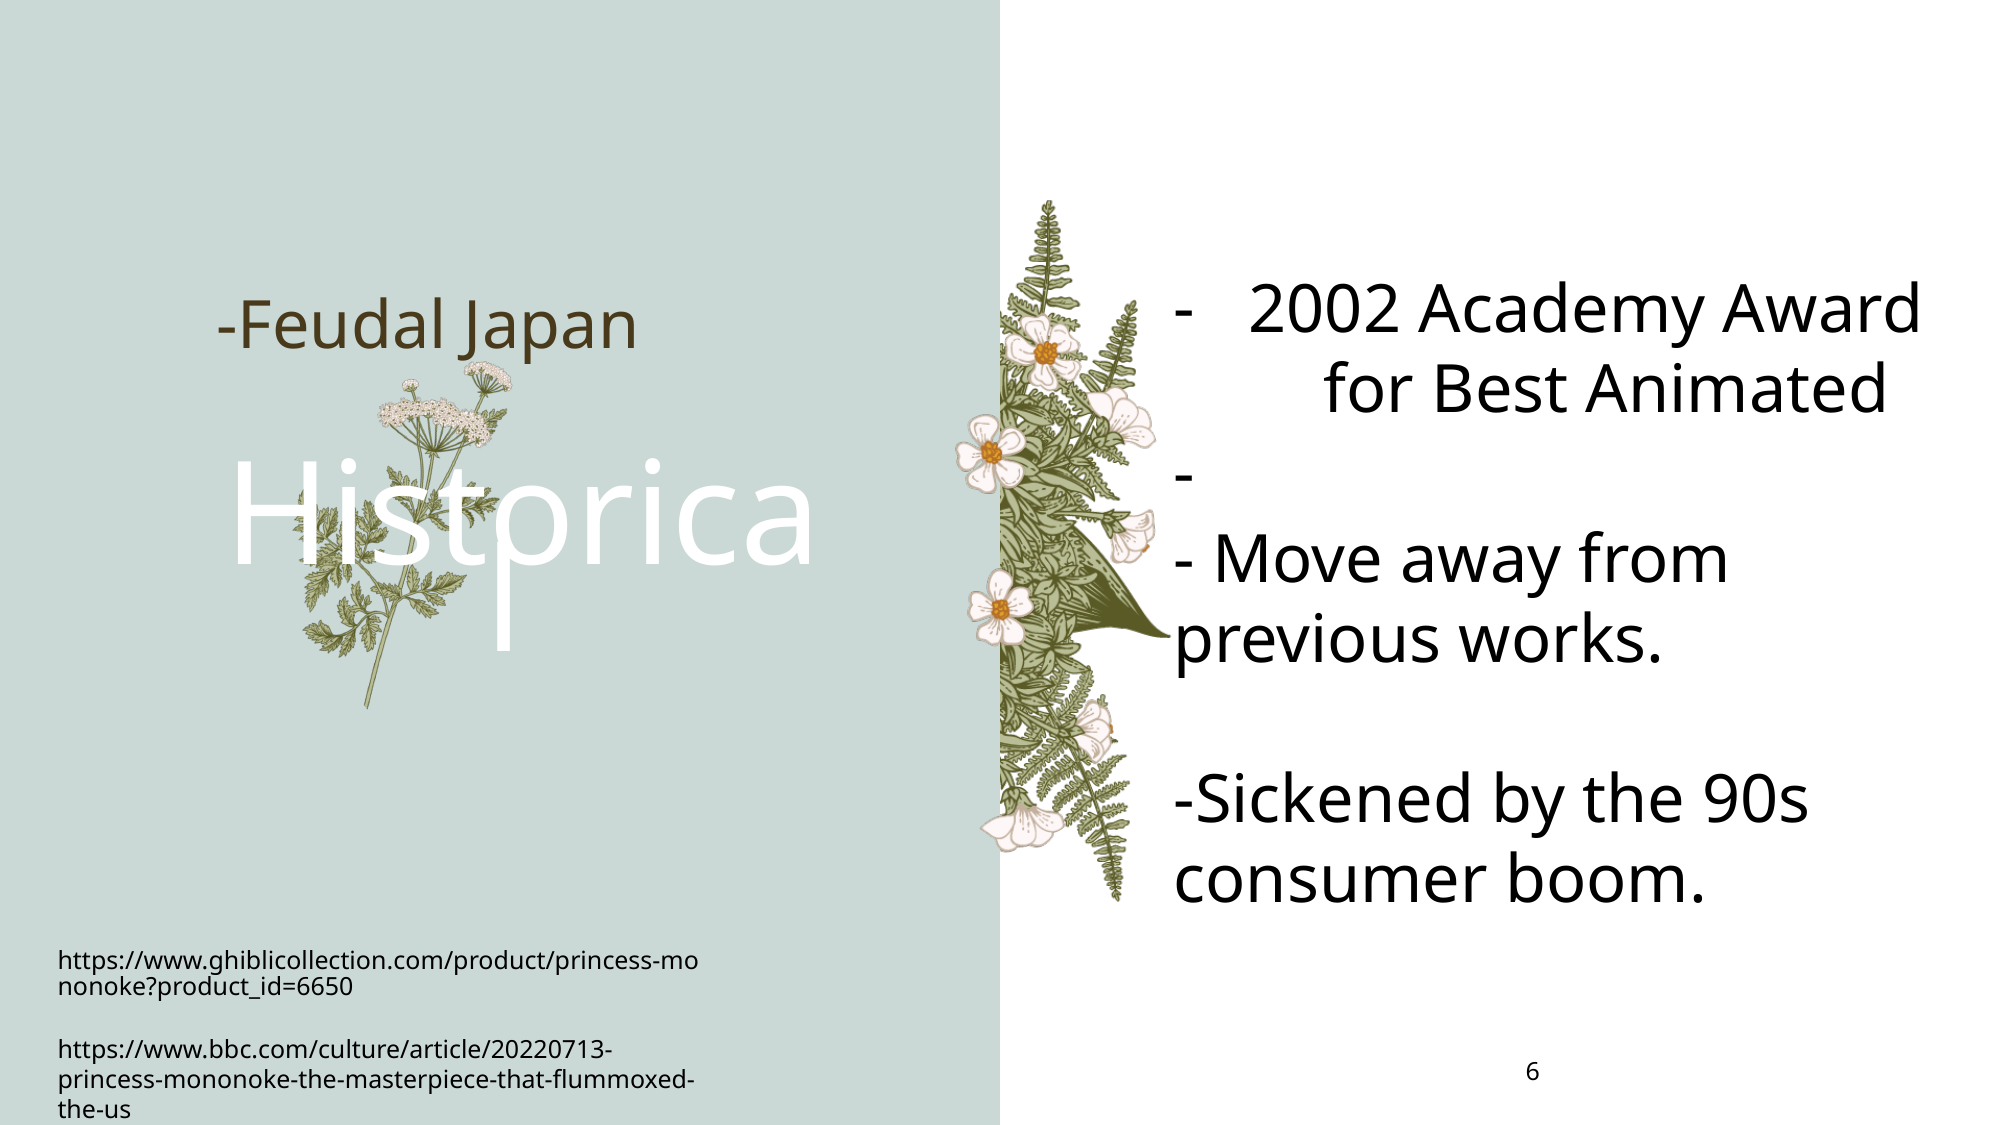

# -Feudal Japan
Historical
2002 Academy Award for Best Animated
- Move away from previous works.
-Sickened by the 90s consumer boom.
https://www.ghiblicollection.com/product/princess-mononoke?product_id=6650
https://www.bbc.com/culture/article/20220713-princess-mononoke-the-masterpiece-that-flummoxed-the-us